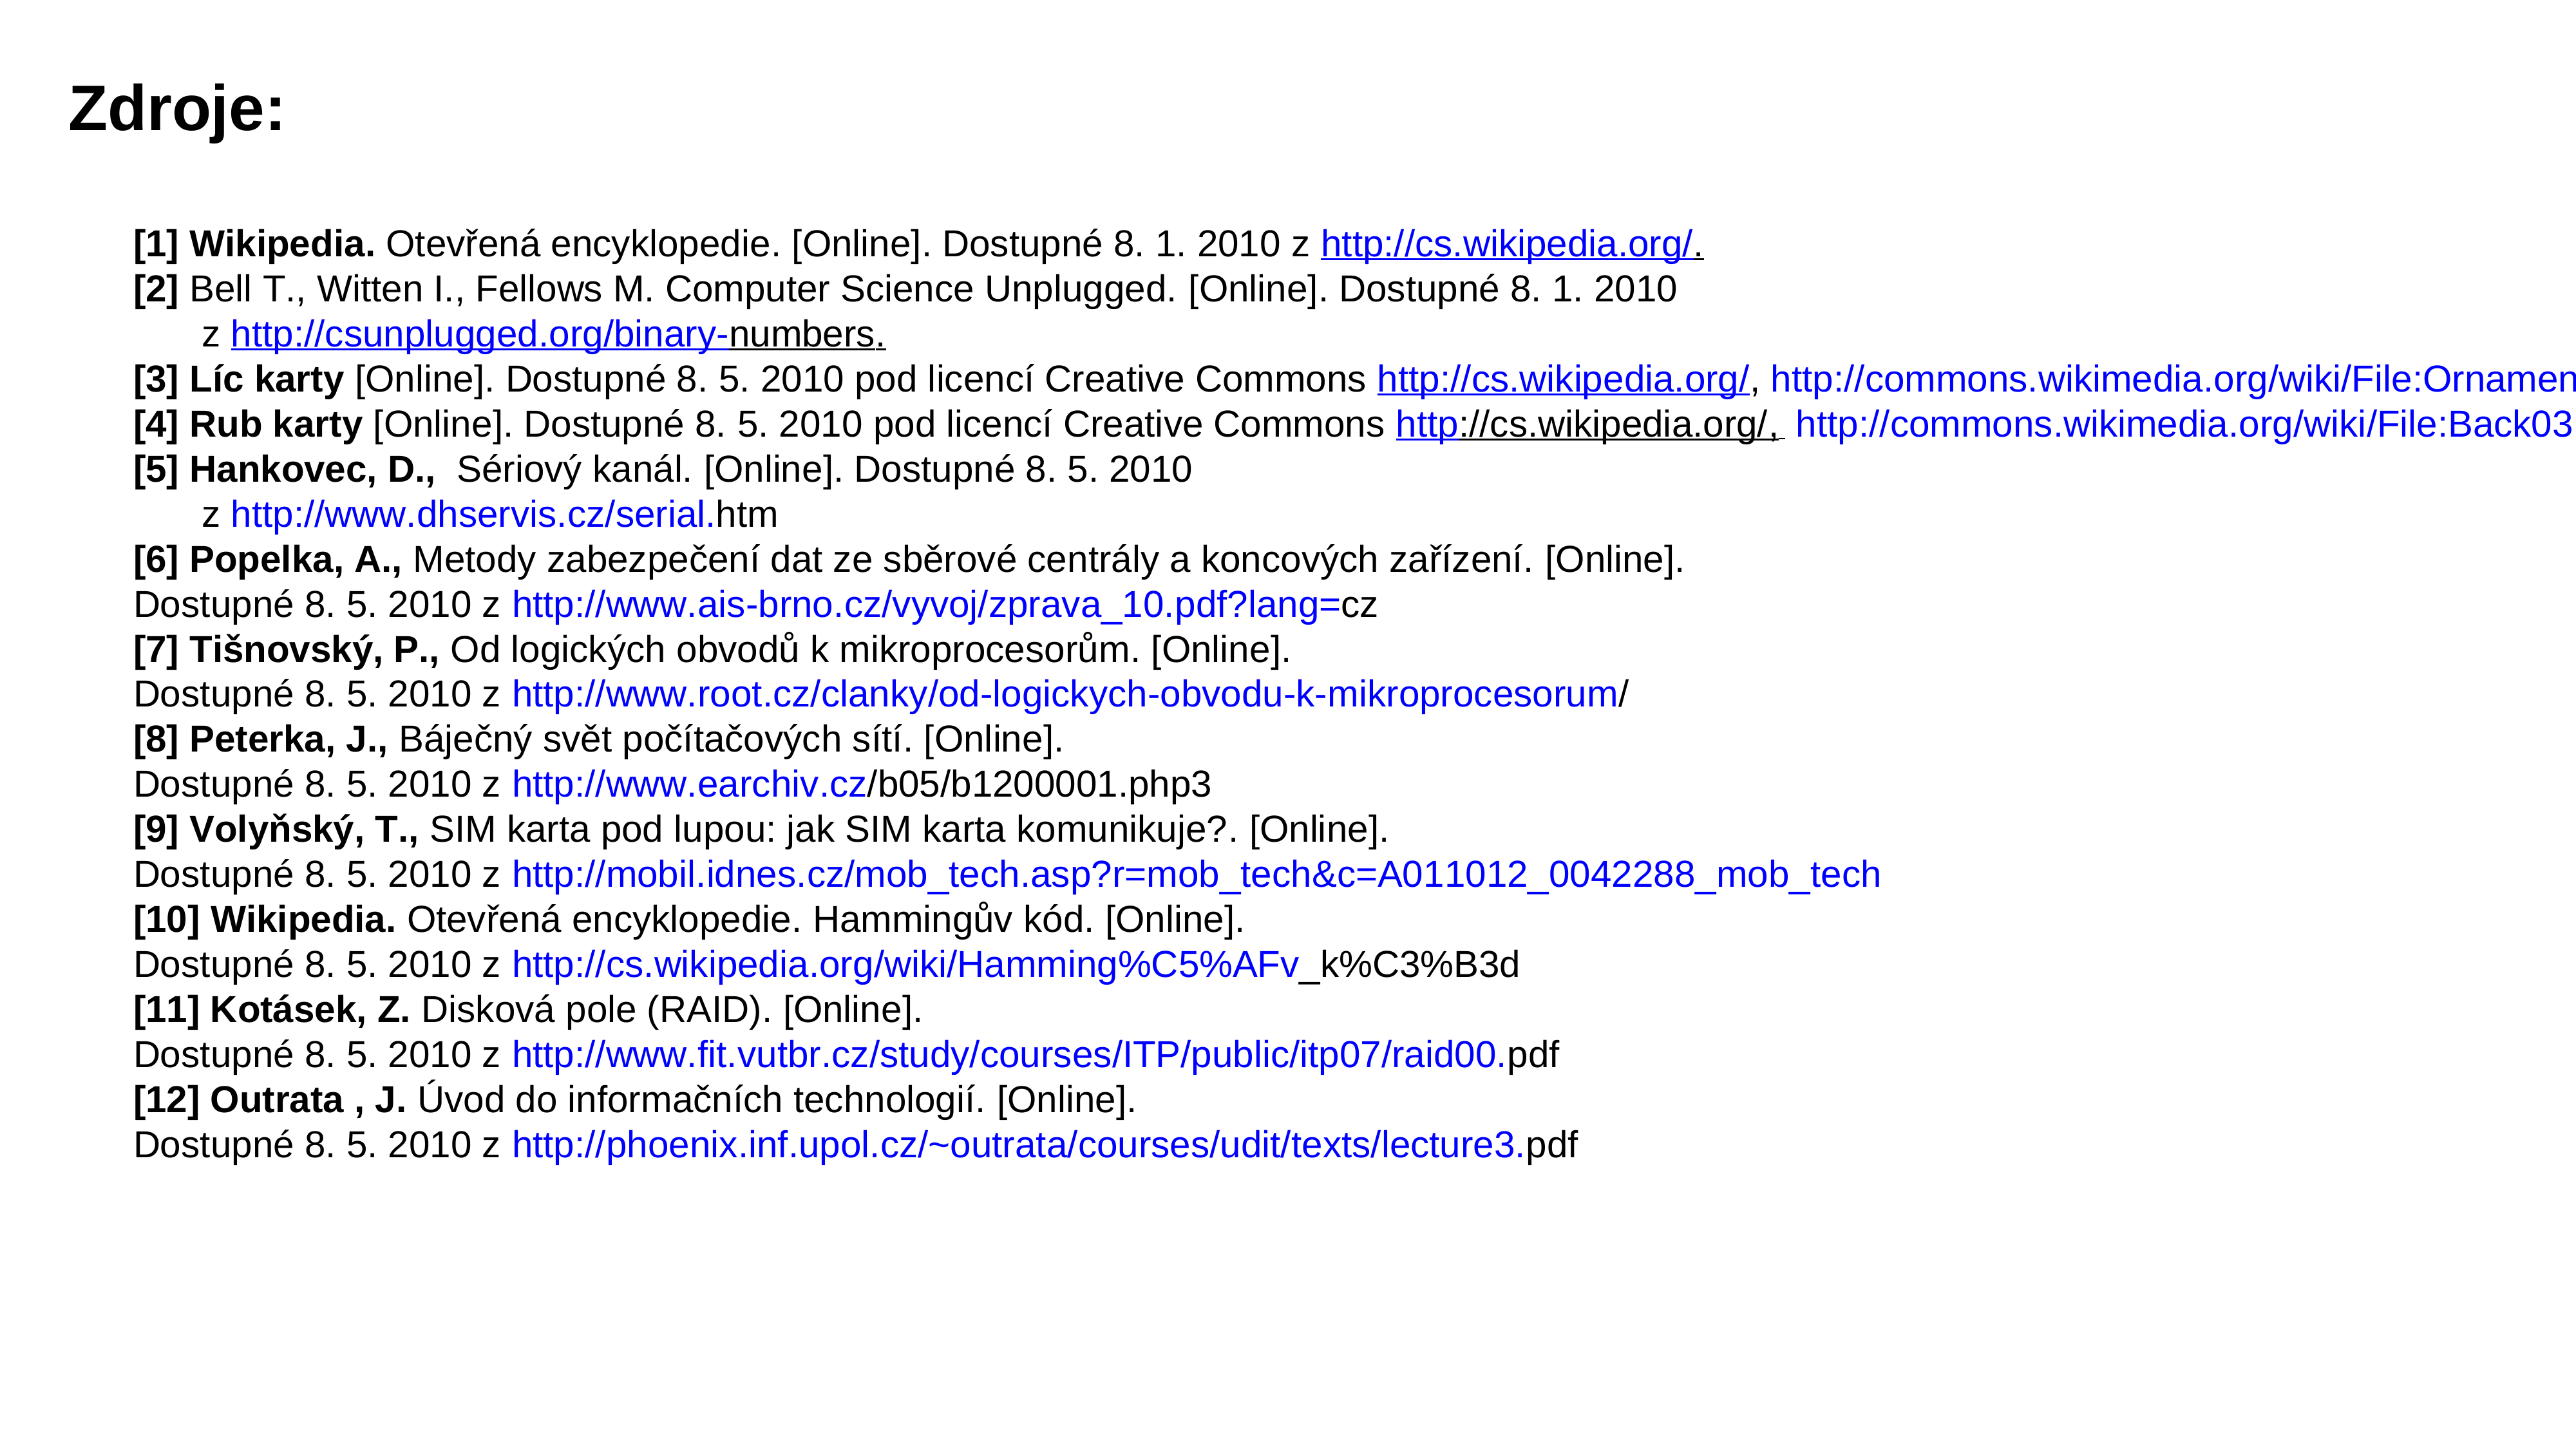

Zdroje:
[1] Wikipedia. Otevřená encyklopedie. [Online]. Dostupné 8. 1. 2010 z http://cs.wikipedia.org/.
[2] Bell T., Witten I., Fellows M. Computer Science Unplugged. [Online]. Dostupné 8. 1. 2010
z http://csunplugged.org/binary-numbers.
[3] Líc karty [Online]. Dostupné 8. 5. 2010 pod licencí Creative Commons http://cs.wikipedia.org/, http://commons.wikimedia.org/wiki/File:Ornamental_h_q.svg
[4] Rub karty [Online]. Dostupné 8. 5. 2010 pod licencí Creative Commons http://cs.wikipedia.org/, http://commons.wikimedia.org/wiki/File:Back03.svg
[5] Hankovec, D., Sériový kanál. [Online]. Dostupné 8. 5. 2010
z http://www.dhservis.cz/serial.htm
[6] Popelka, A., Metody zabezpečení dat ze sběrové centrály a koncových zařízení. [Online].
Dostupné 8. 5. 2010 z http://www.ais-brno.cz/vyvoj/zprava_10.pdf?lang=cz
[7] Tišnovský, P., Od logických obvodů k mikroprocesorům. [Online].
Dostupné 8. 5. 2010 z http://www.root.cz/clanky/od-logickych-obvodu-k-mikroprocesorum/
[8] Peterka, J., Báječný svět počítačových sítí. [Online].
Dostupné 8. 5. 2010 z http://www.earchiv.cz/b05/b1200001.php3
[9] Volyňský, T., SIM karta pod lupou: jak SIM karta komunikuje?. [Online].
Dostupné 8. 5. 2010 z http://mobil.idnes.cz/mob_tech.asp?r=mob_tech&c=A011012_0042288_mob_tech
[10] Wikipedia. Otevřená encyklopedie. Hammingův kód. [Online].
Dostupné 8. 5. 2010 z http://cs.wikipedia.org/wiki/Hamming%C5%AFv_k%C3%B3d
[11] Kotásek, Z. Disková pole (RAID). [Online].
Dostupné 8. 5. 2010 z http://www.fit.vutbr.cz/study/courses/ITP/public/itp07/raid00.pdf
[12] Outrata , J. Úvod do informačních technologií. [Online].
Dostupné 8. 5. 2010 z http://phoenix.inf.upol.cz/~outrata/courses/udit/texts/lecture3.pdf